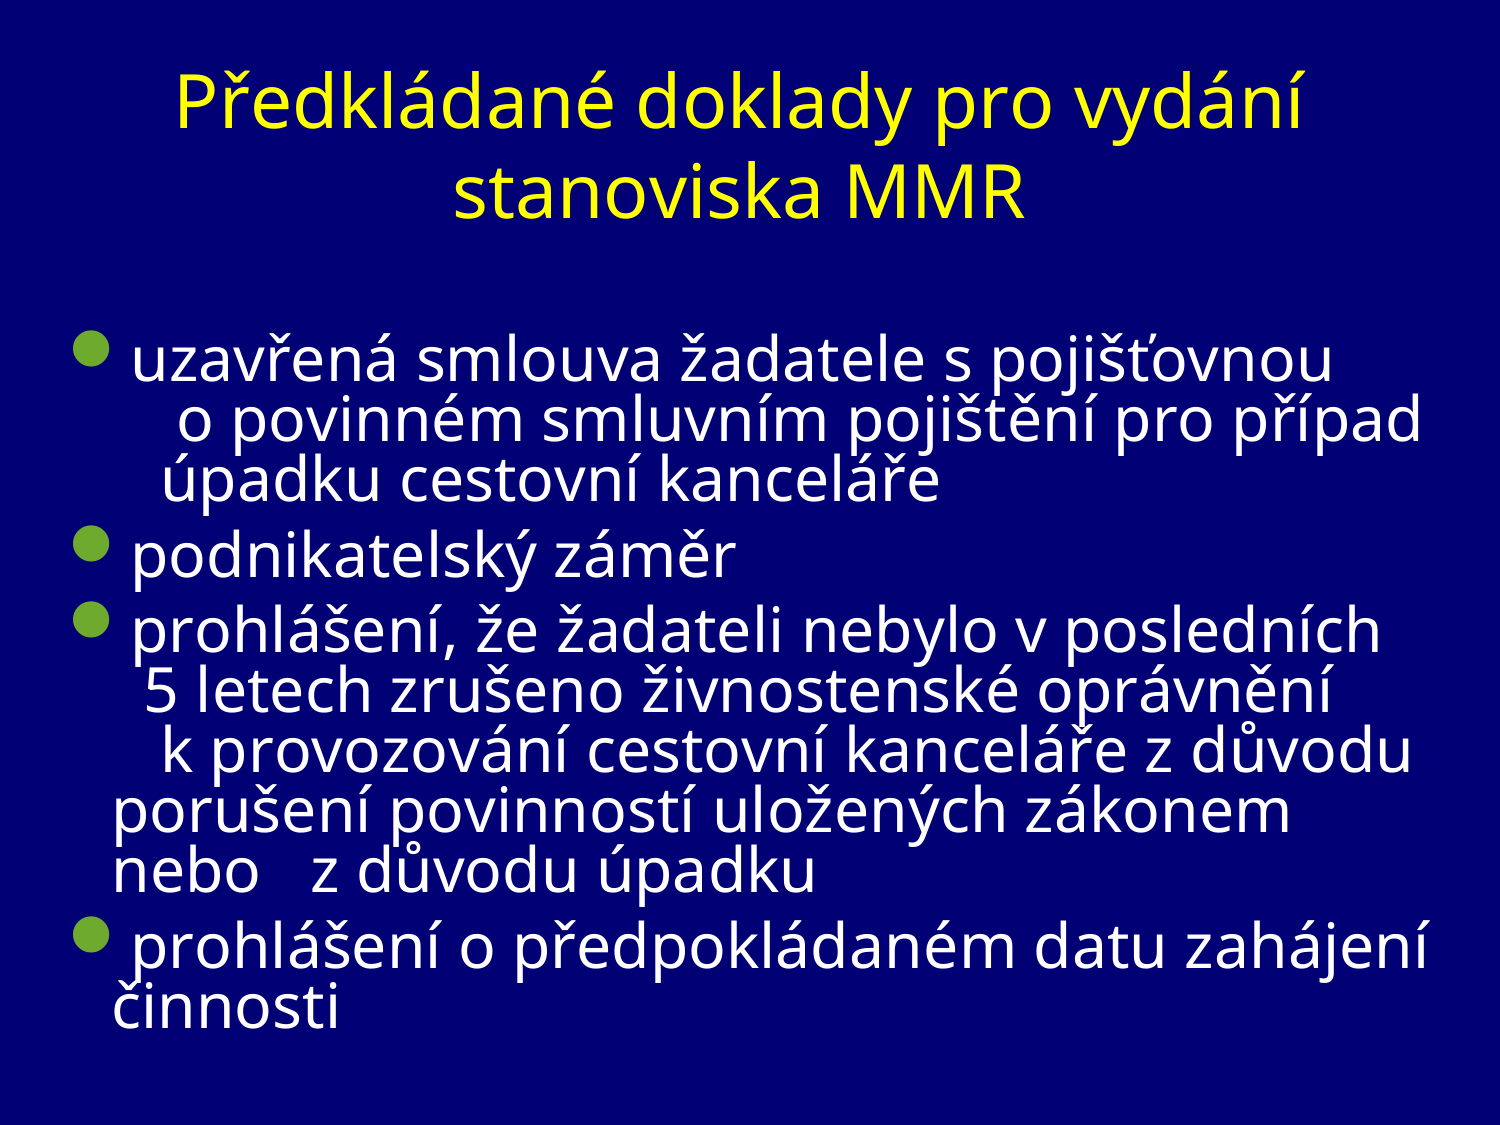

Předkládané doklady pro vydání stanoviska MMR
uzavřená smlouva žadatele s pojišťovnou o povinném smluvním pojištění pro případ úpadku cestovní kanceláře
podnikatelský záměr
prohlášení, že žadateli nebylo v posledních 5 letech zrušeno živnostenské oprávnění k provozování cestovní kanceláře z důvodu porušení povinností uložených zákonem nebo z důvodu úpadku
prohlášení o předpokládaném datu zahájení činnosti